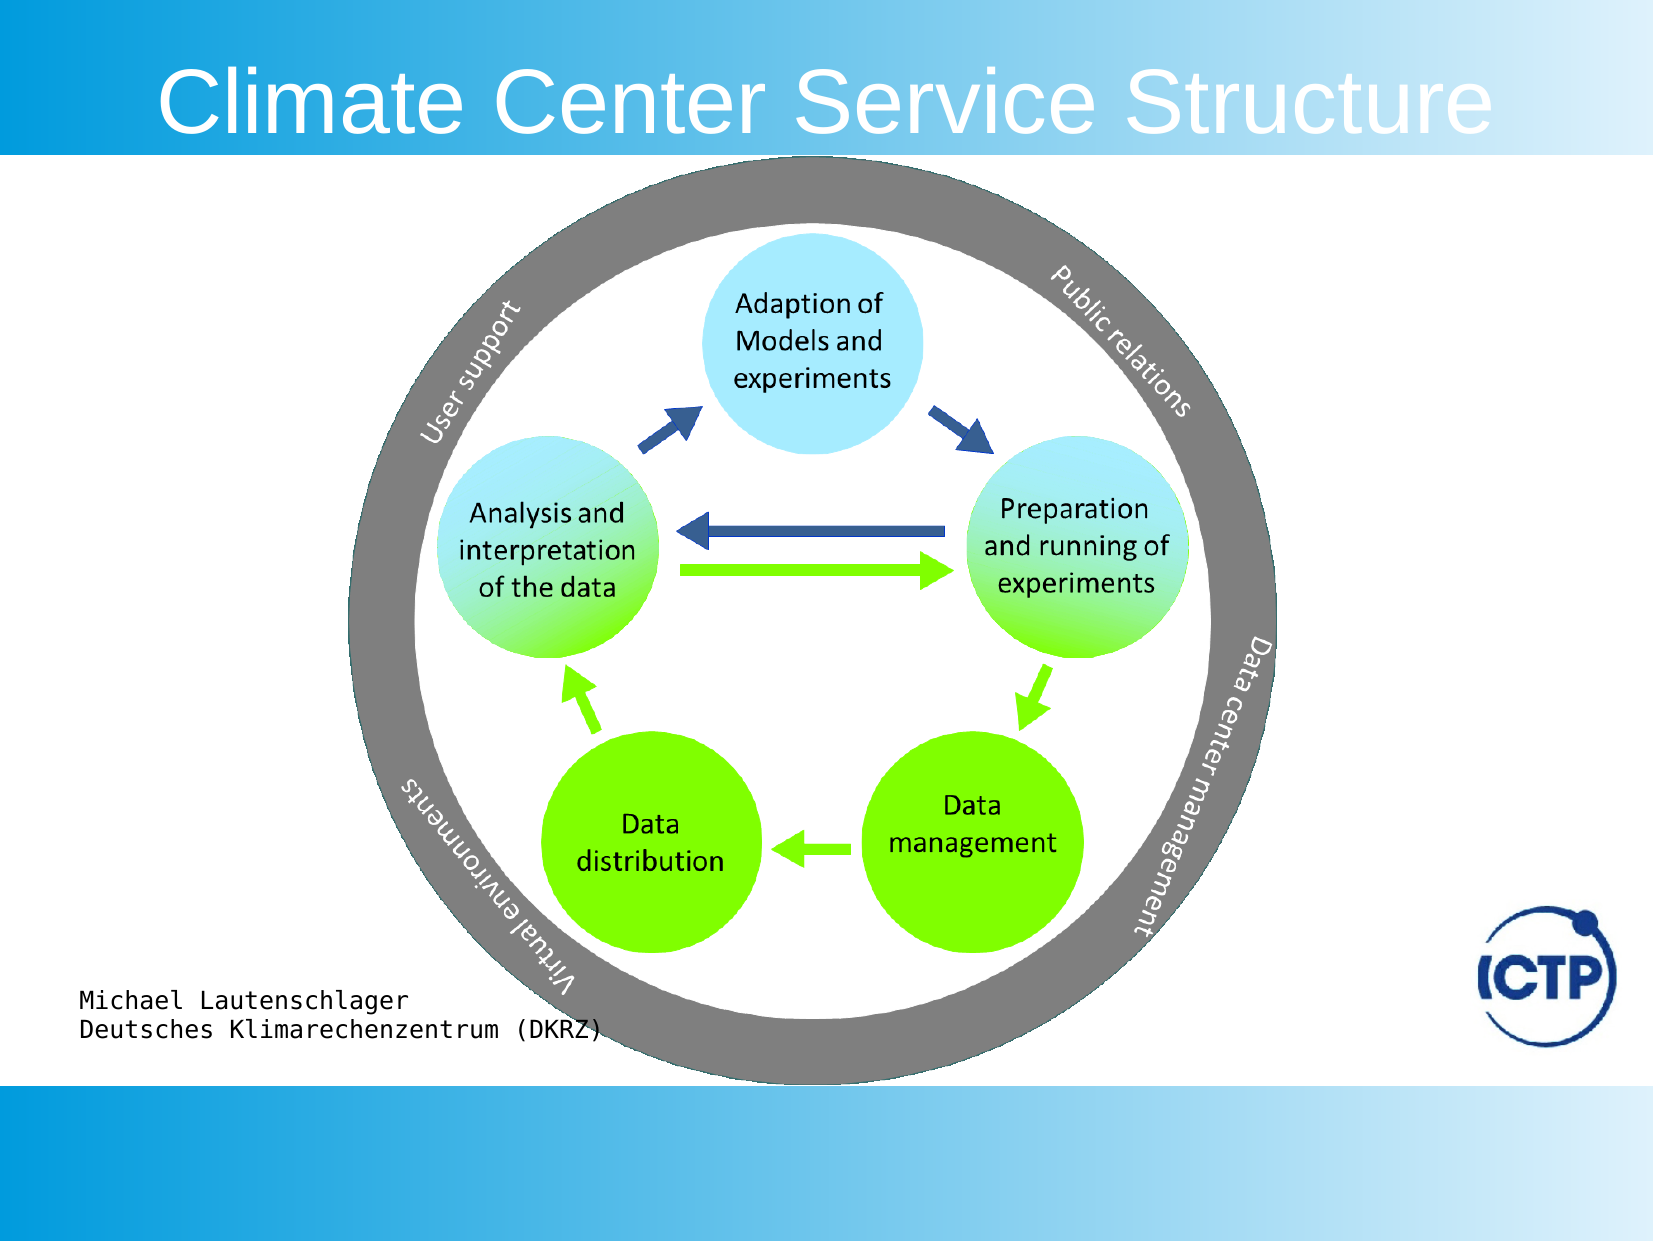

# Climate Center Service Structure
Michael Lautenschlager
Deutsches Klimarechenzentrum (DKRZ)